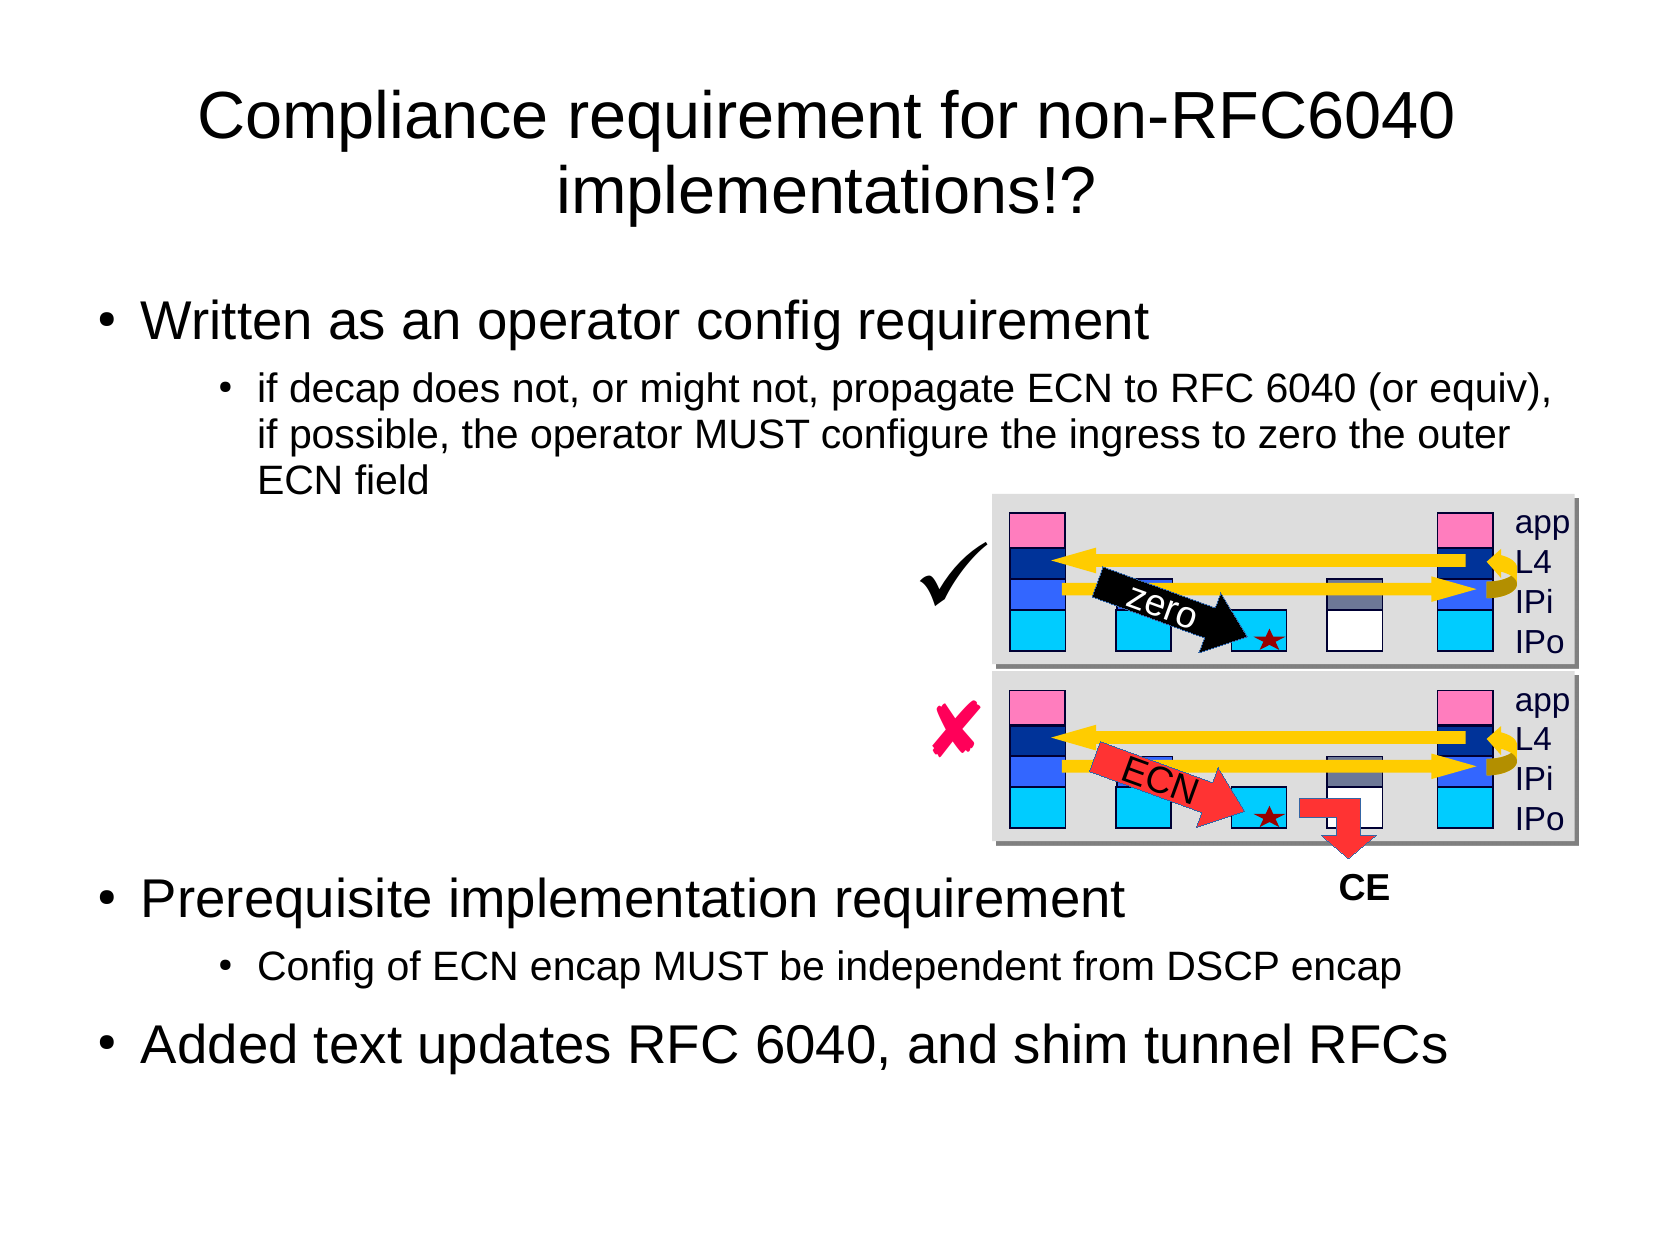

# Compliance requirement for non-RFC6040 implementations!?
Written as an operator config requirement
if decap does not, or might not, propagate ECN to RFC 6040 (or equiv),
if possible, the operator MUST configure the ingress to zero the outer ECN field
Prerequisite implementation requirement
Config of ECN encap MUST be independent from DSCP encap
Added text updates RFC 6040, and shim tunnel RFCs
app
L4
IPi
IPo

zero
app
L4
IPi
IPo

ECN
CE